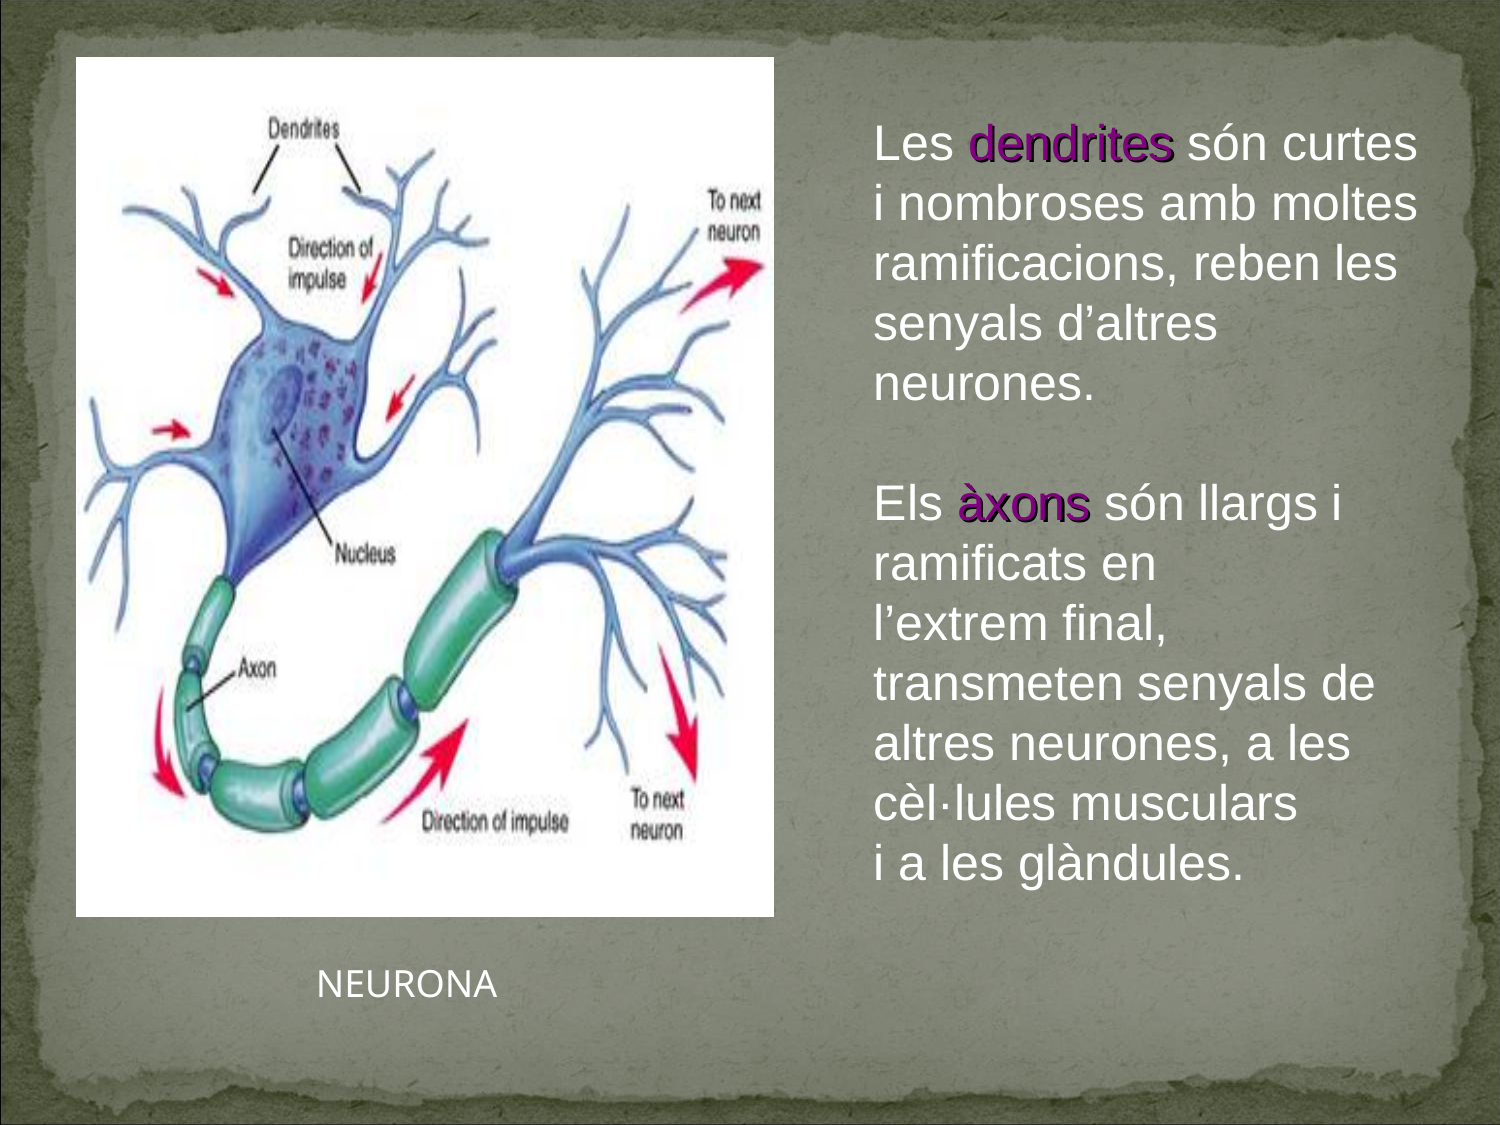

Les dendrites són curtes i nombroses amb moltes
ramificacions, reben les senyals d’altres neurones.
Els àxons són llargs i ramificats en
l’extrem final, transmeten senyals de
altres neurones, a les cèl·lules musculars
i a les glàndules.
NEURONA